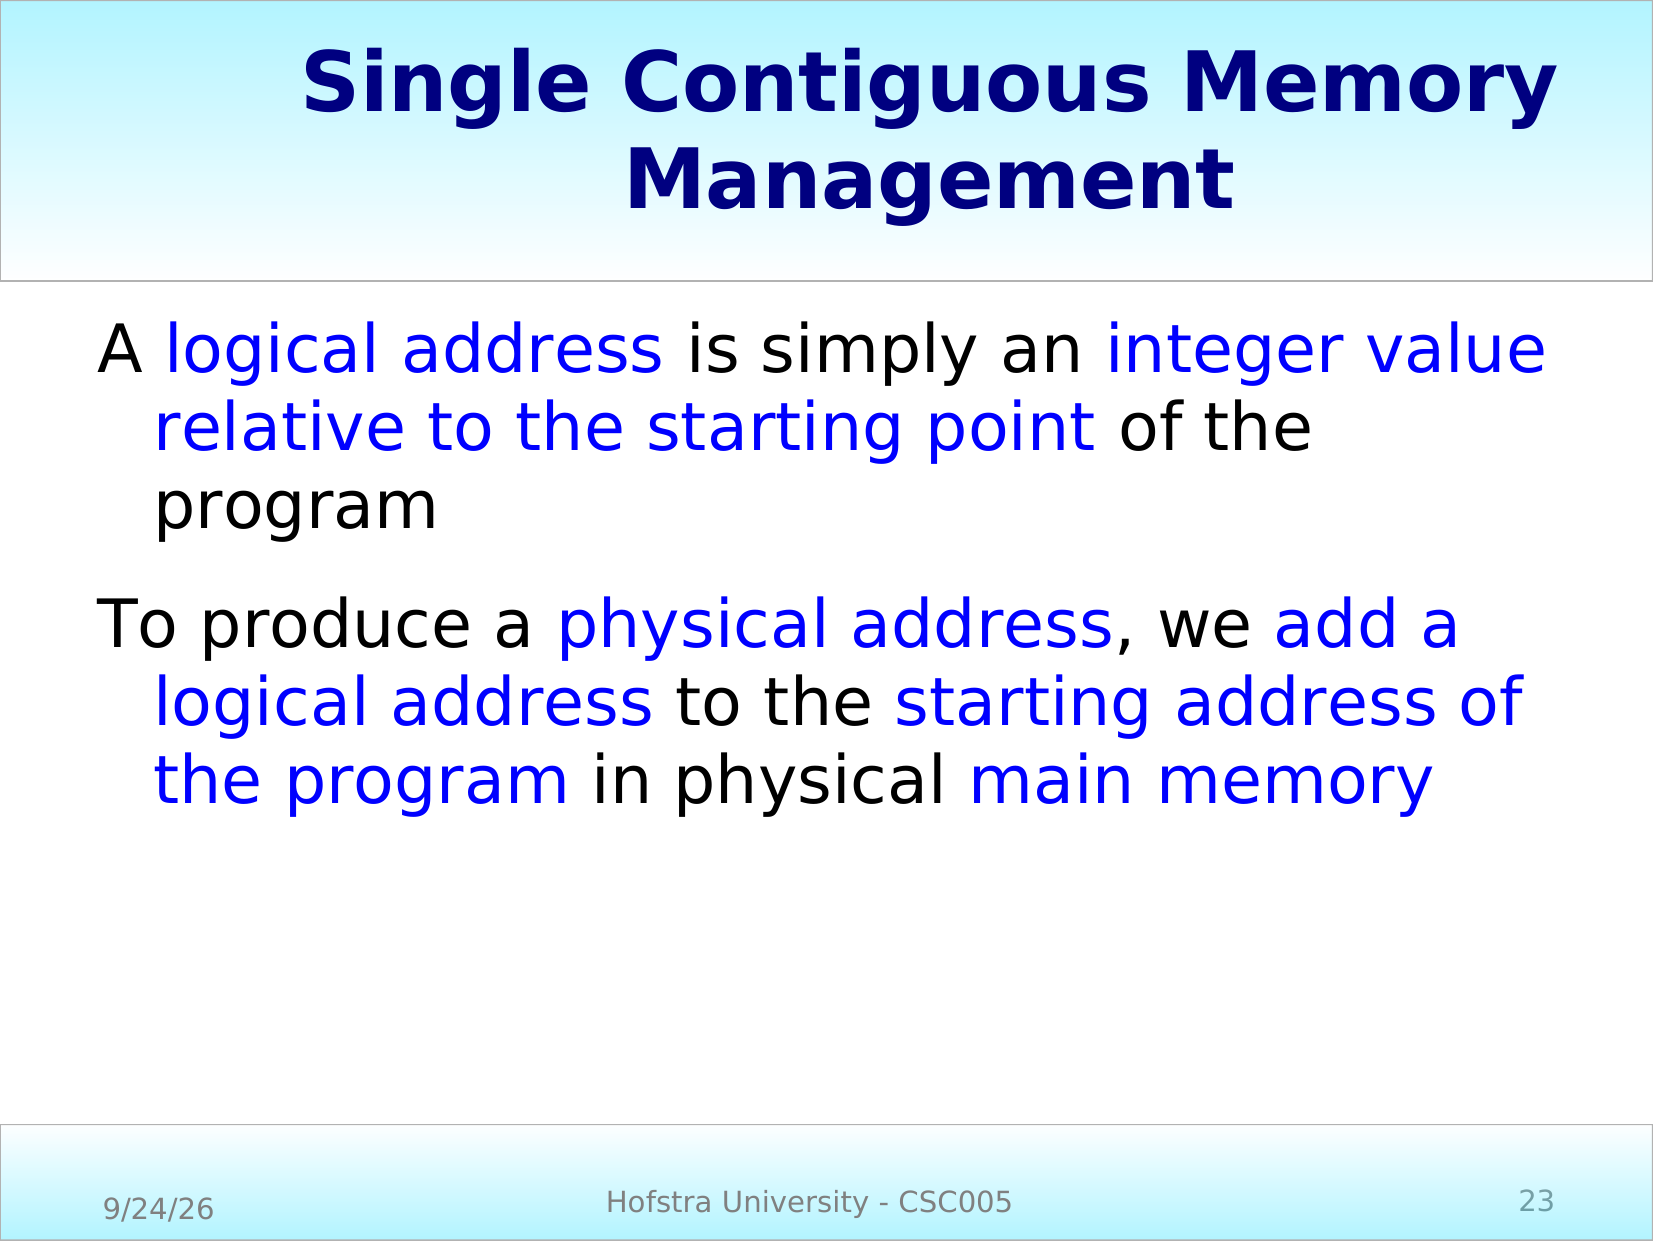

# Single Contiguous Memory Management
A logical address is simply an integer value relative to the starting point of the program
To produce a physical address, we add a logical address to the starting address of the program in physical main memory
23
Hofstra University - CSC005